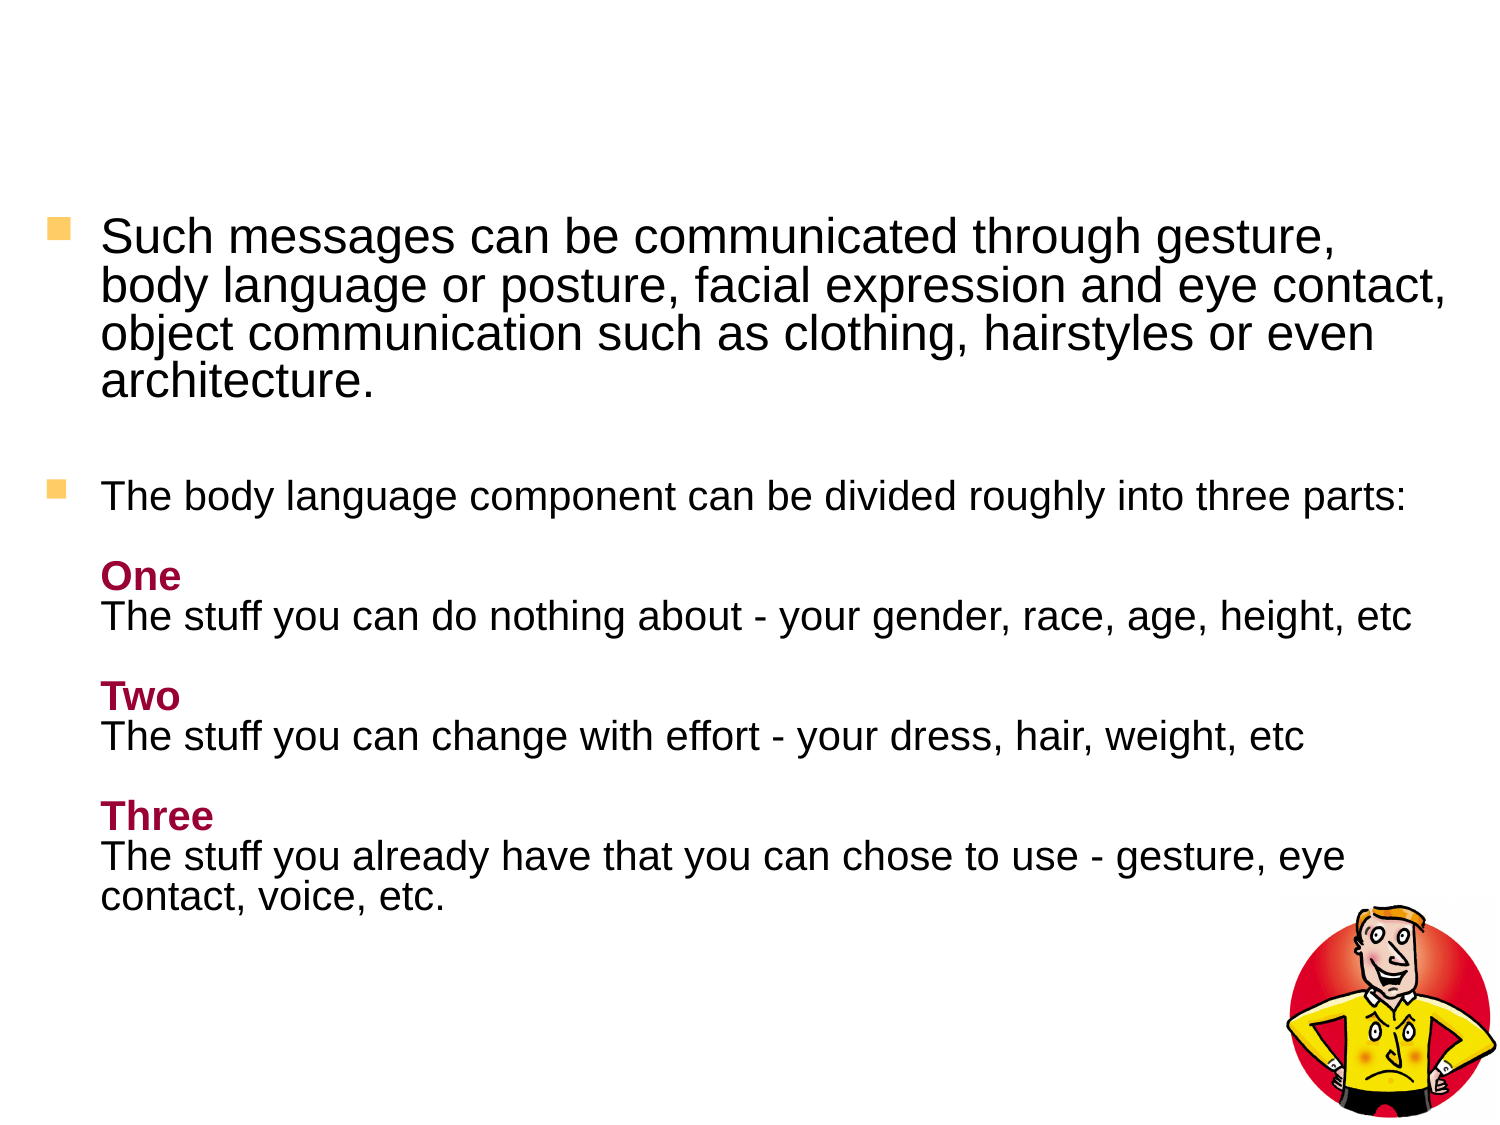

# Body language
Such messages can be communicated through gesture, body language or posture, facial expression and eye contact, object communication such as clothing, hairstyles or even architecture.
The body language component can be divided roughly into three parts:
One
The stuff you can do nothing about - your gender, race, age, height, etc
Two
The stuff you can change with effort - your dress, hair, weight, etc
Three
The stuff you already have that you can chose to use - gesture, eye contact, voice, etc.